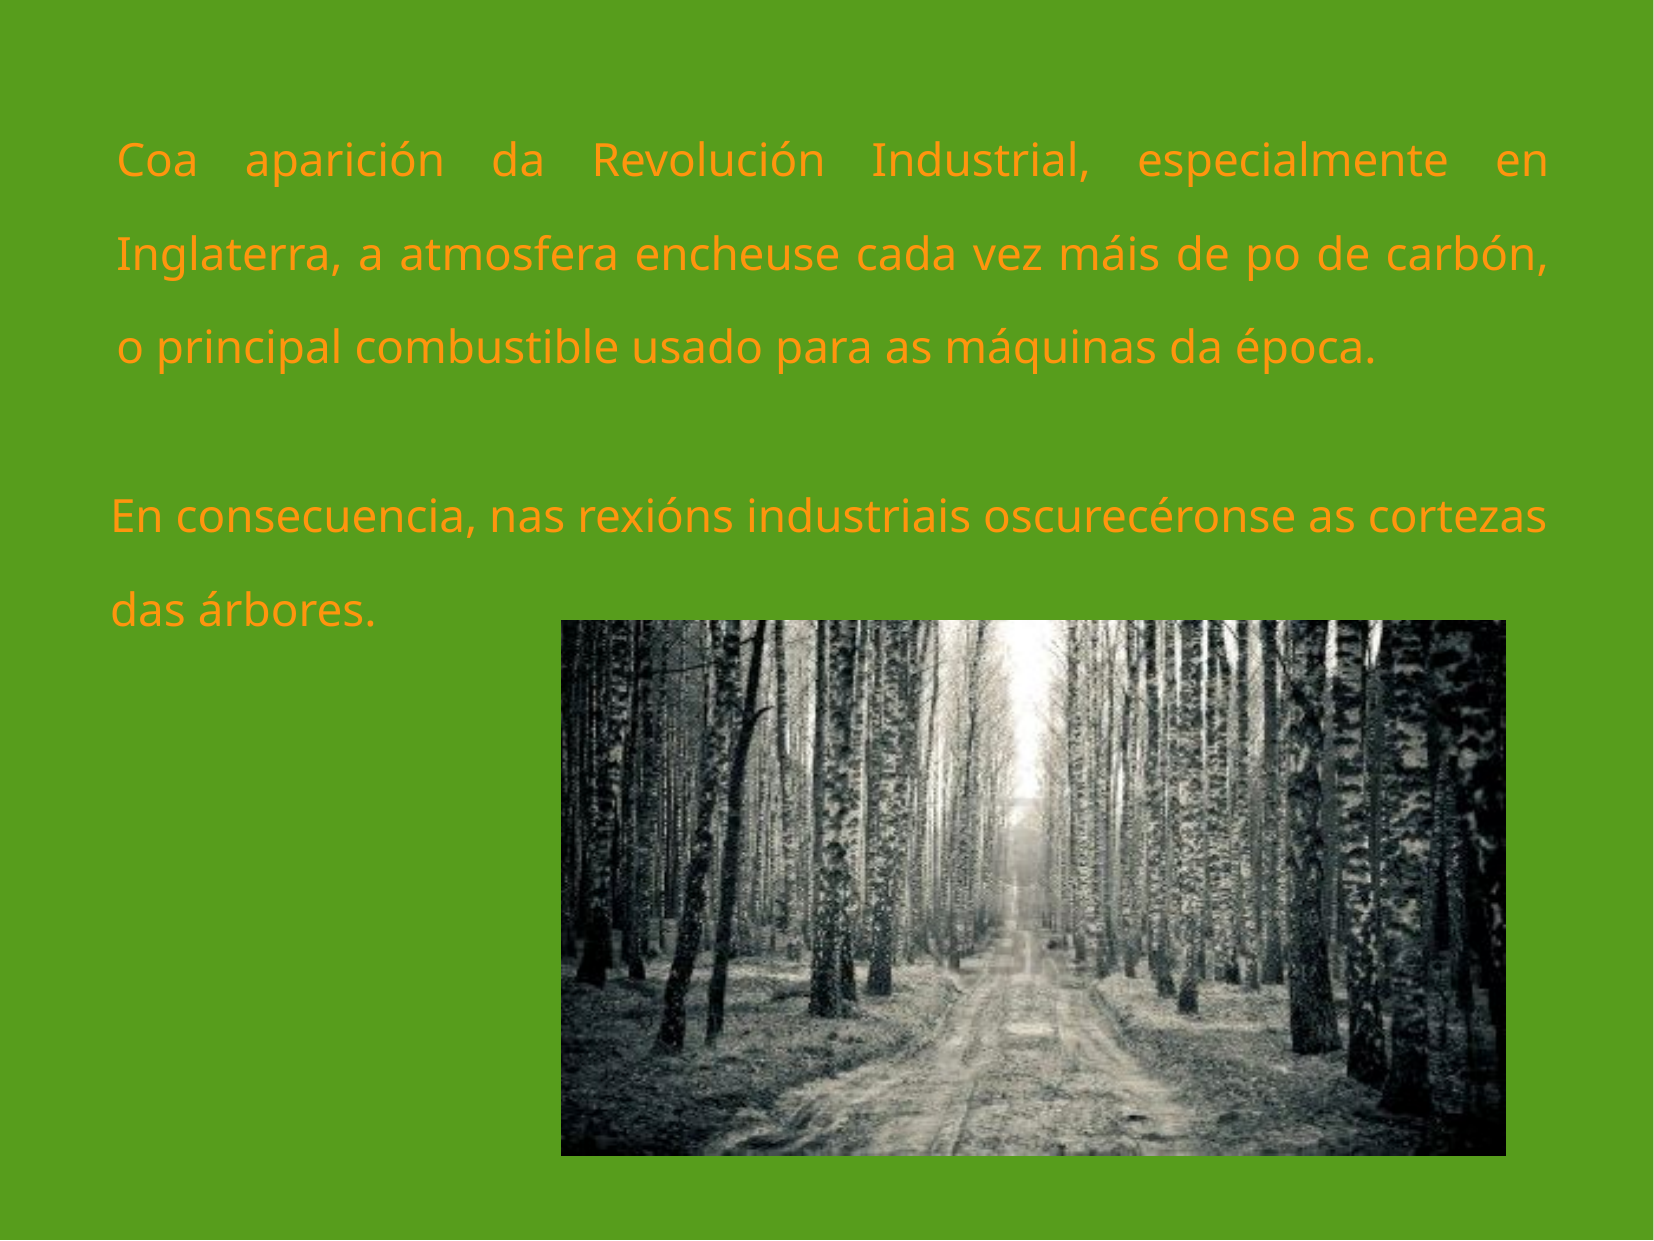

Coa aparición da Revolución Industrial, especialmente en Inglaterra, a atmosfera encheuse cada vez máis de po de carbón, o principal combustible usado para as máquinas da época.
En consecuencia, nas rexións industriais oscurecéronse as cortezas das árbores.